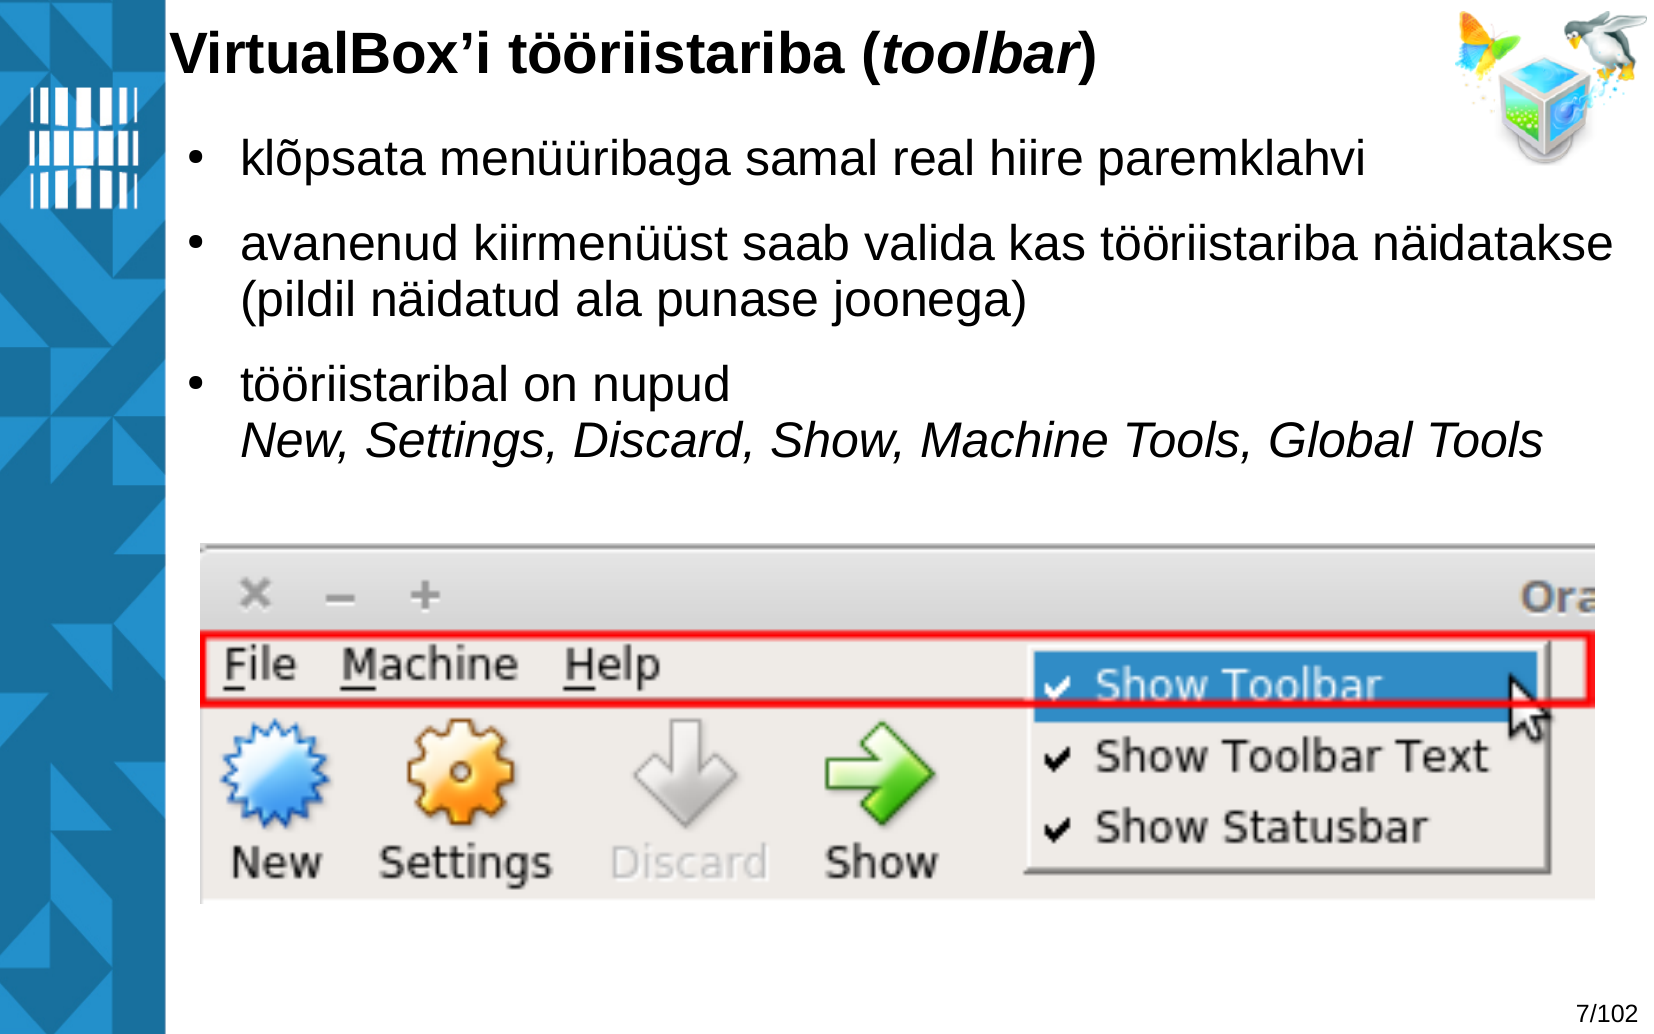

# VirtualBox’i tööriistariba (toolbar)
klõpsata menüüribaga samal real hiire paremklahvi
avanenud kiirmenüüst saab valida kas tööriistariba näidatakse (pildil näidatud ala punase joonega)
tööriistaribal on nupud
New, Settings, Discard, Show, Machine Tools, Global Tools